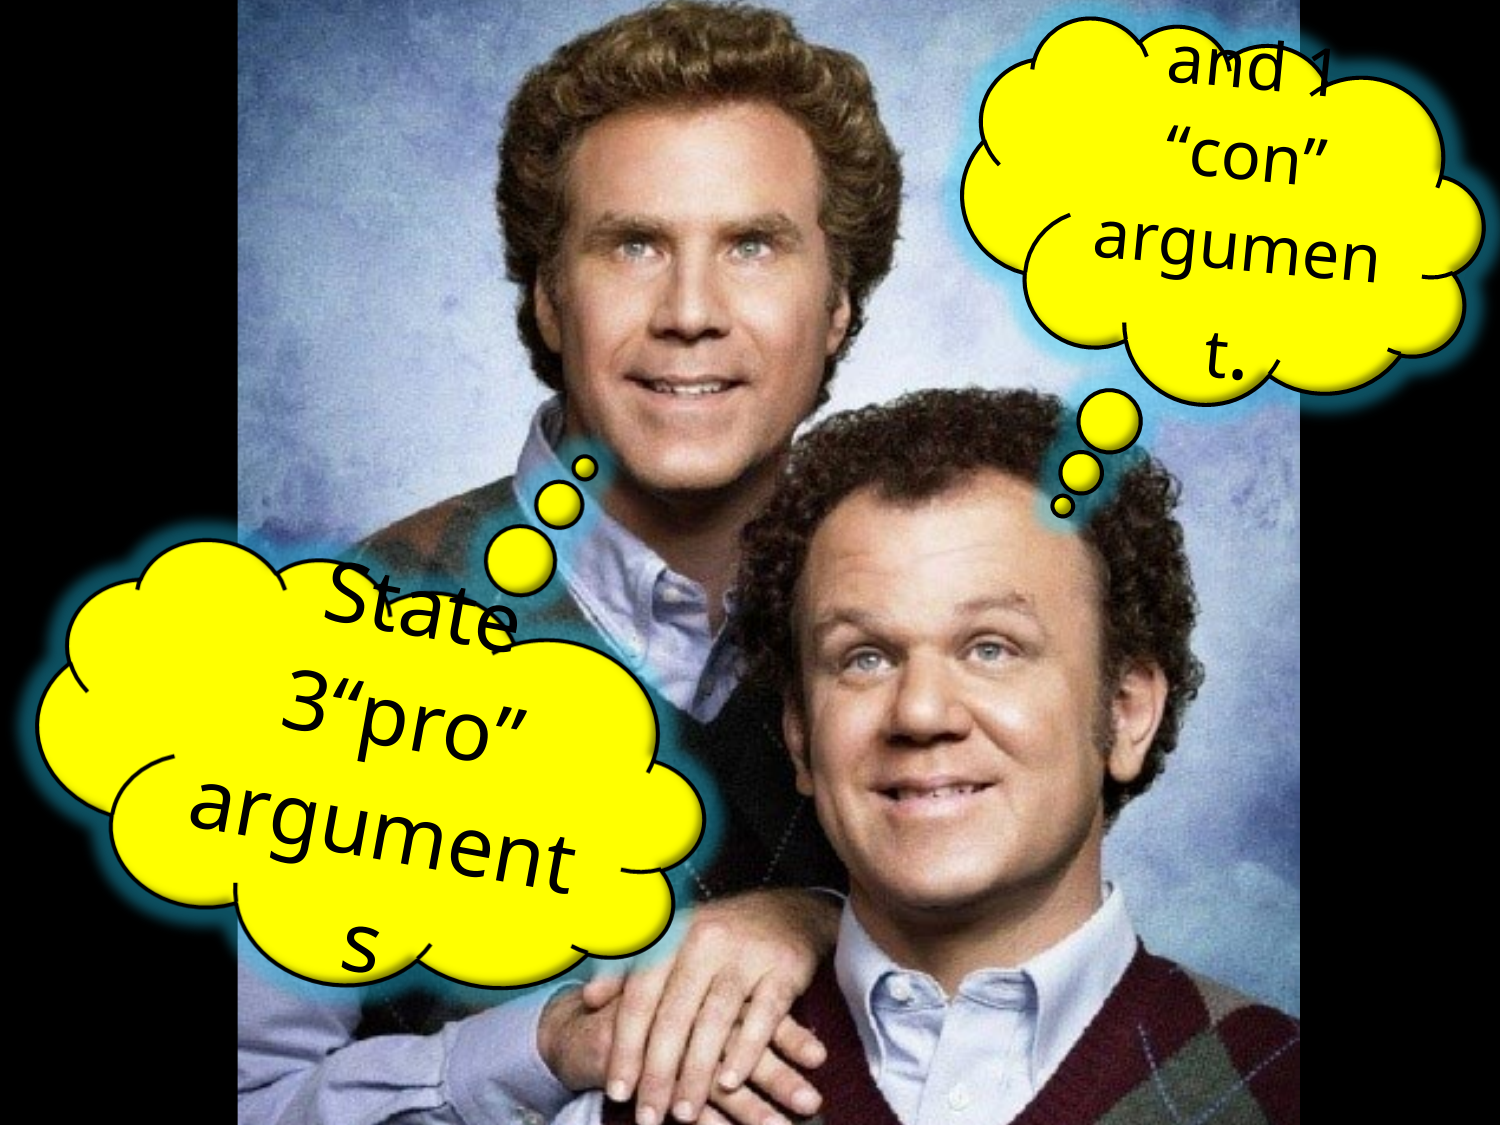

and 1 “con” argument.
State 3“pro” arguments